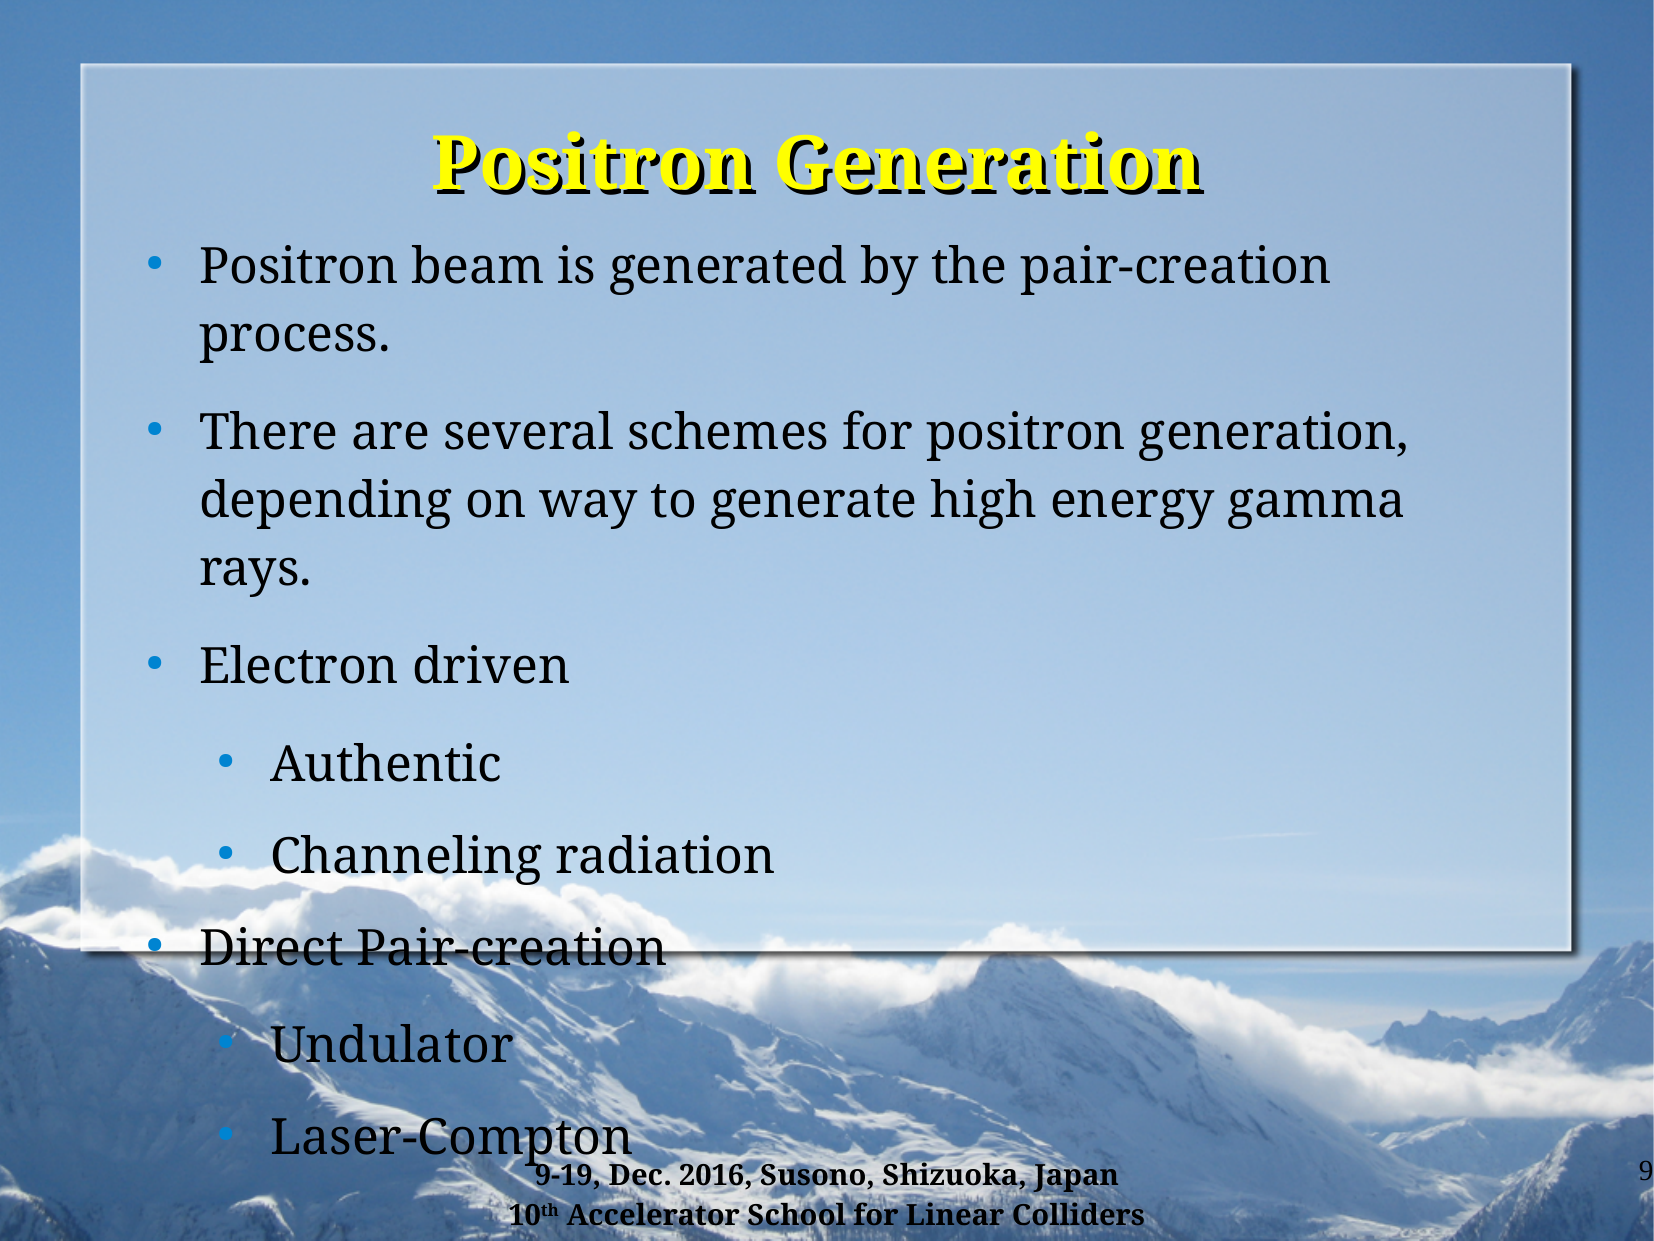

# Positron Generation
Positron beam is generated by the pair-creation process.
There are several schemes for positron generation, depending on way to generate high energy gamma rays.
Electron driven
Authentic
Channeling radiation
Direct Pair-creation
Undulator
Laser-Compton
9